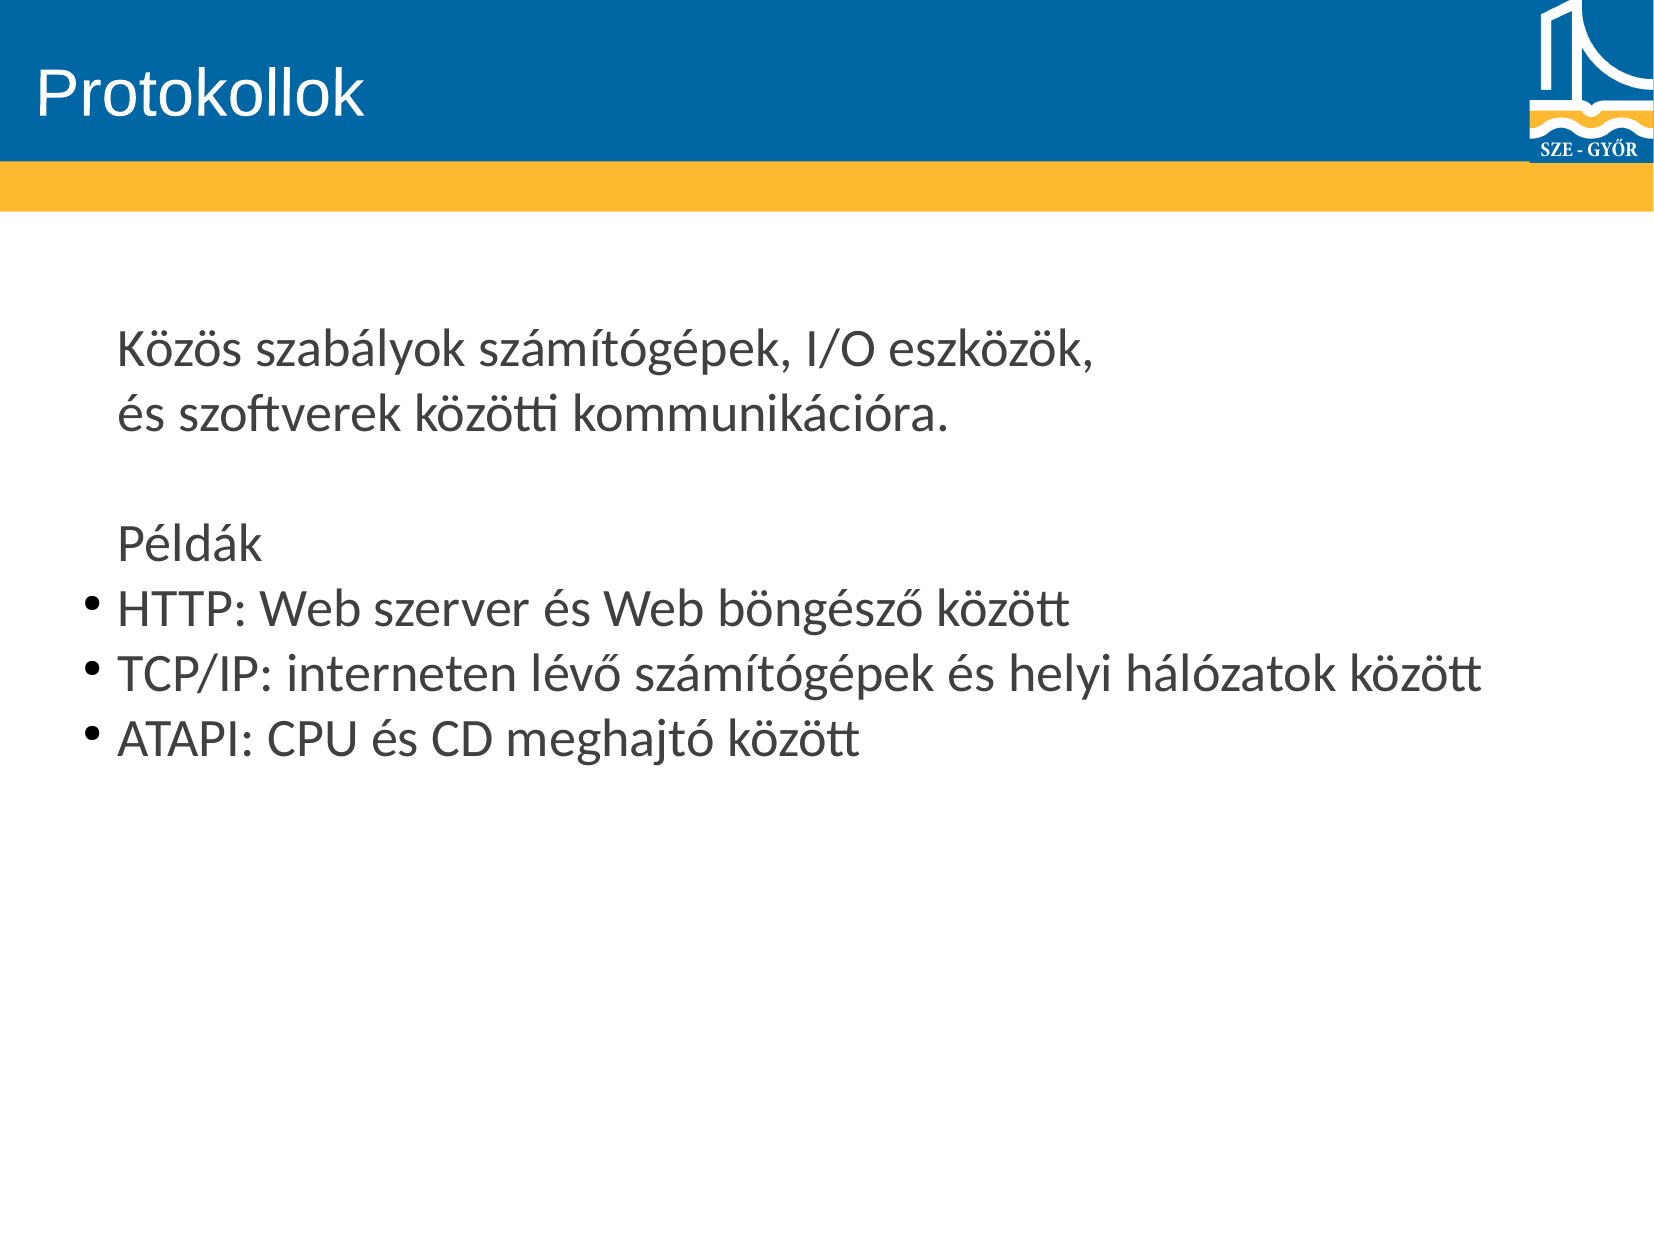

Protokollok
Közös szabályok számítógépek, I/O eszközök,
és szoftverek közötti kommunikációra.
Példák
HTTP: Web szerver és Web böngésző között
TCP/IP: interneten lévő számítógépek és helyi hálózatok között
ATAPI: CPU és CD meghajtó között